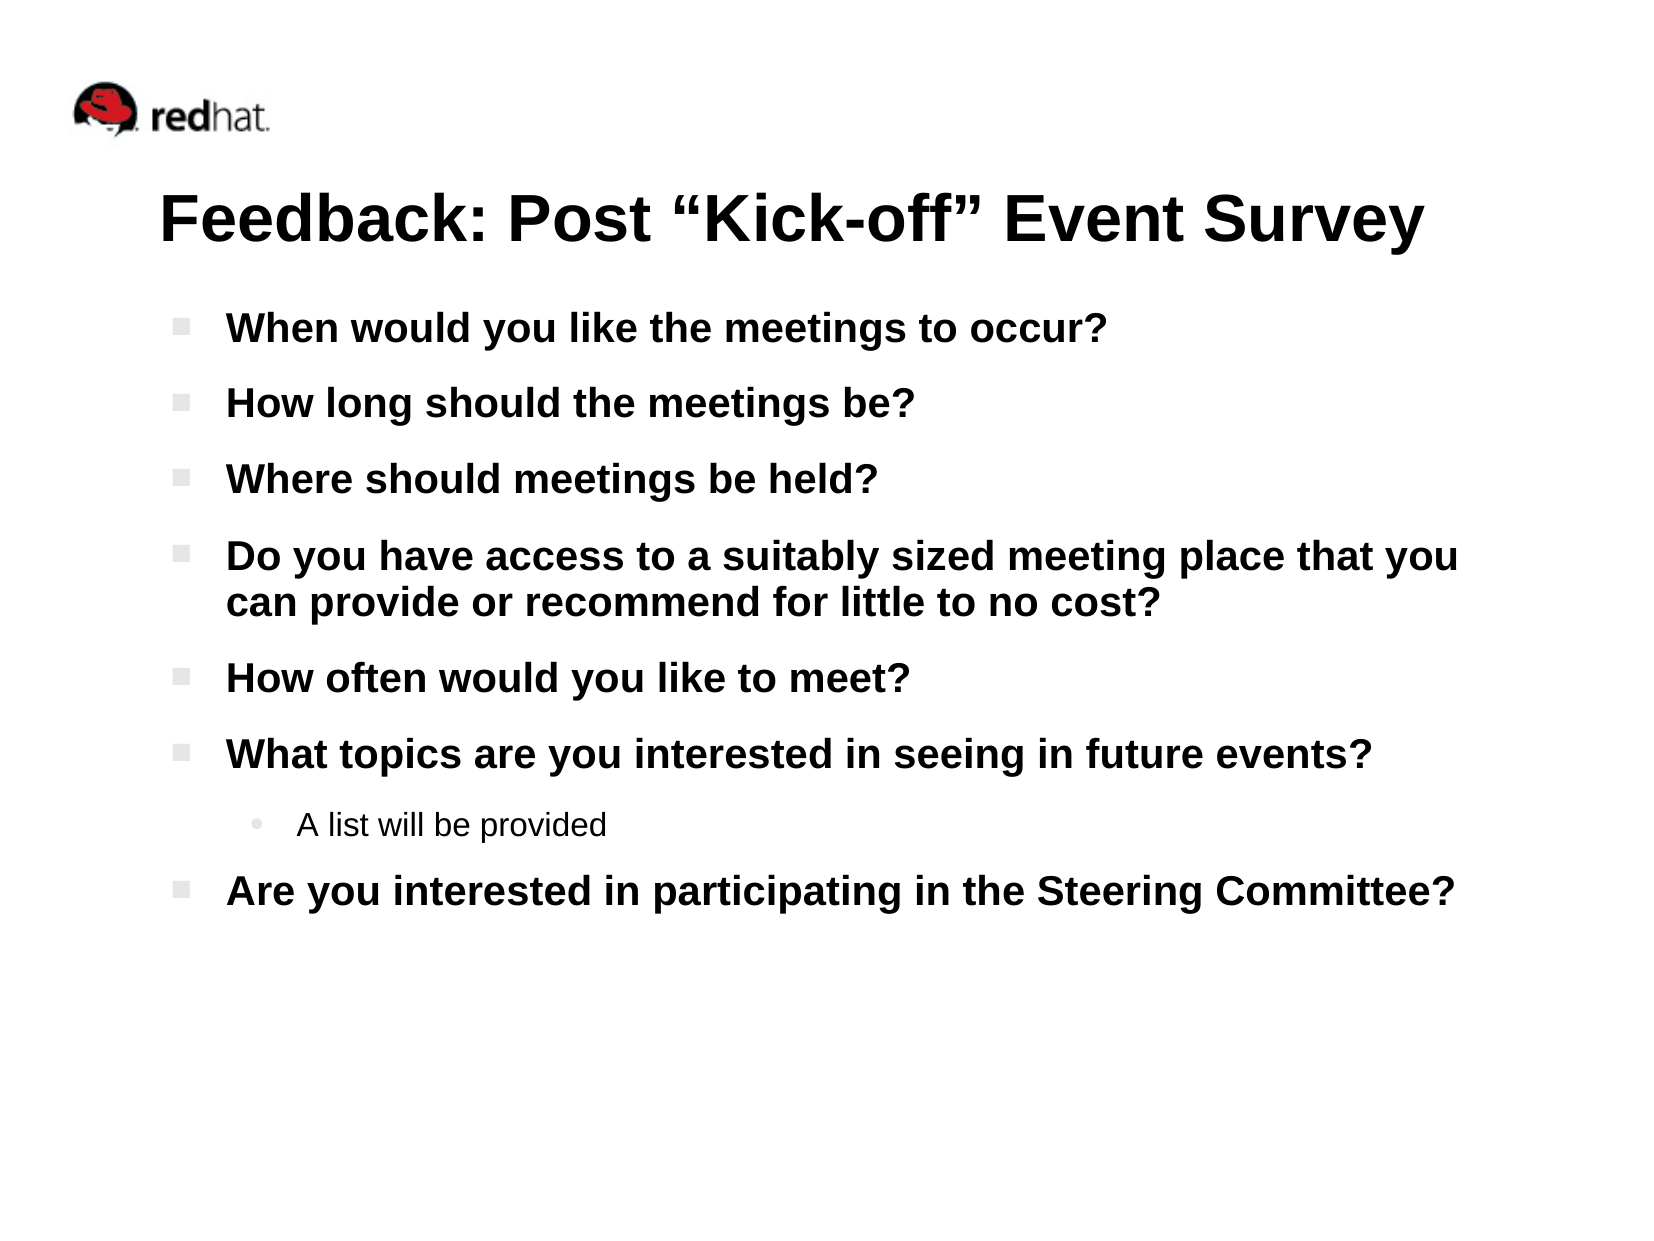

# Feedback: Post “Kick-off” Event Survey
When would you like the meetings to occur?
How long should the meetings be?
Where should meetings be held?
Do you have access to a suitably sized meeting place that you can provide or recommend for little to no cost?
How often would you like to meet?
What topics are you interested in seeing in future events?
A list will be provided
Are you interested in participating in the Steering Committee?